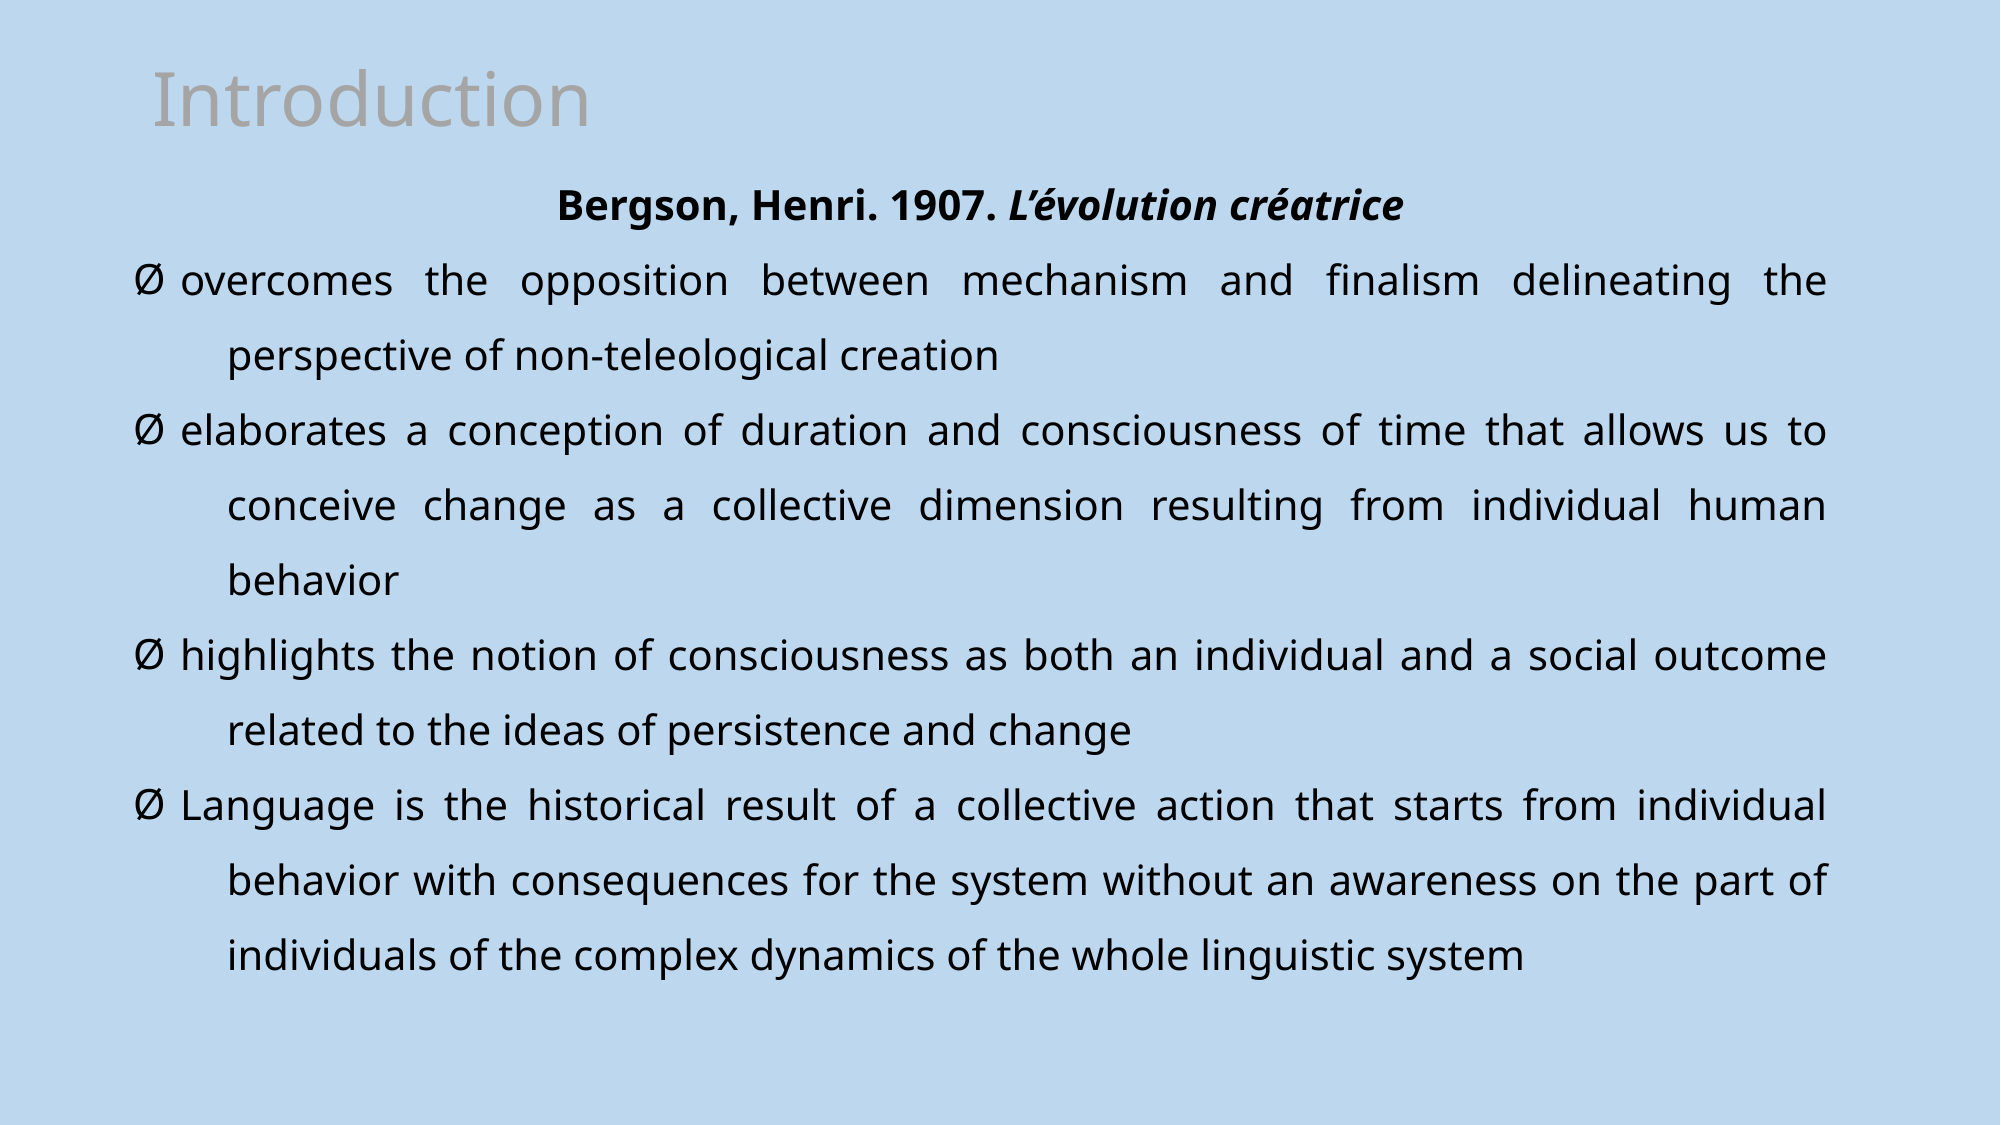

Introduction
Bergson, Henri. 1907. L’évolution créatrice
overcomes the opposition between mechanism and finalism delineating the perspective of non-teleological creation
elaborates a conception of duration and consciousness of time that allows us to conceive change as a collective dimension resulting from individual human behavior
highlights the notion of consciousness as both an individual and a social outcome related to the ideas of persistence and change
Language is the historical result of a collective action that starts from individual behavior with consequences for the system without an awareness on the part of individuals of the complex dynamics of the whole linguistic system